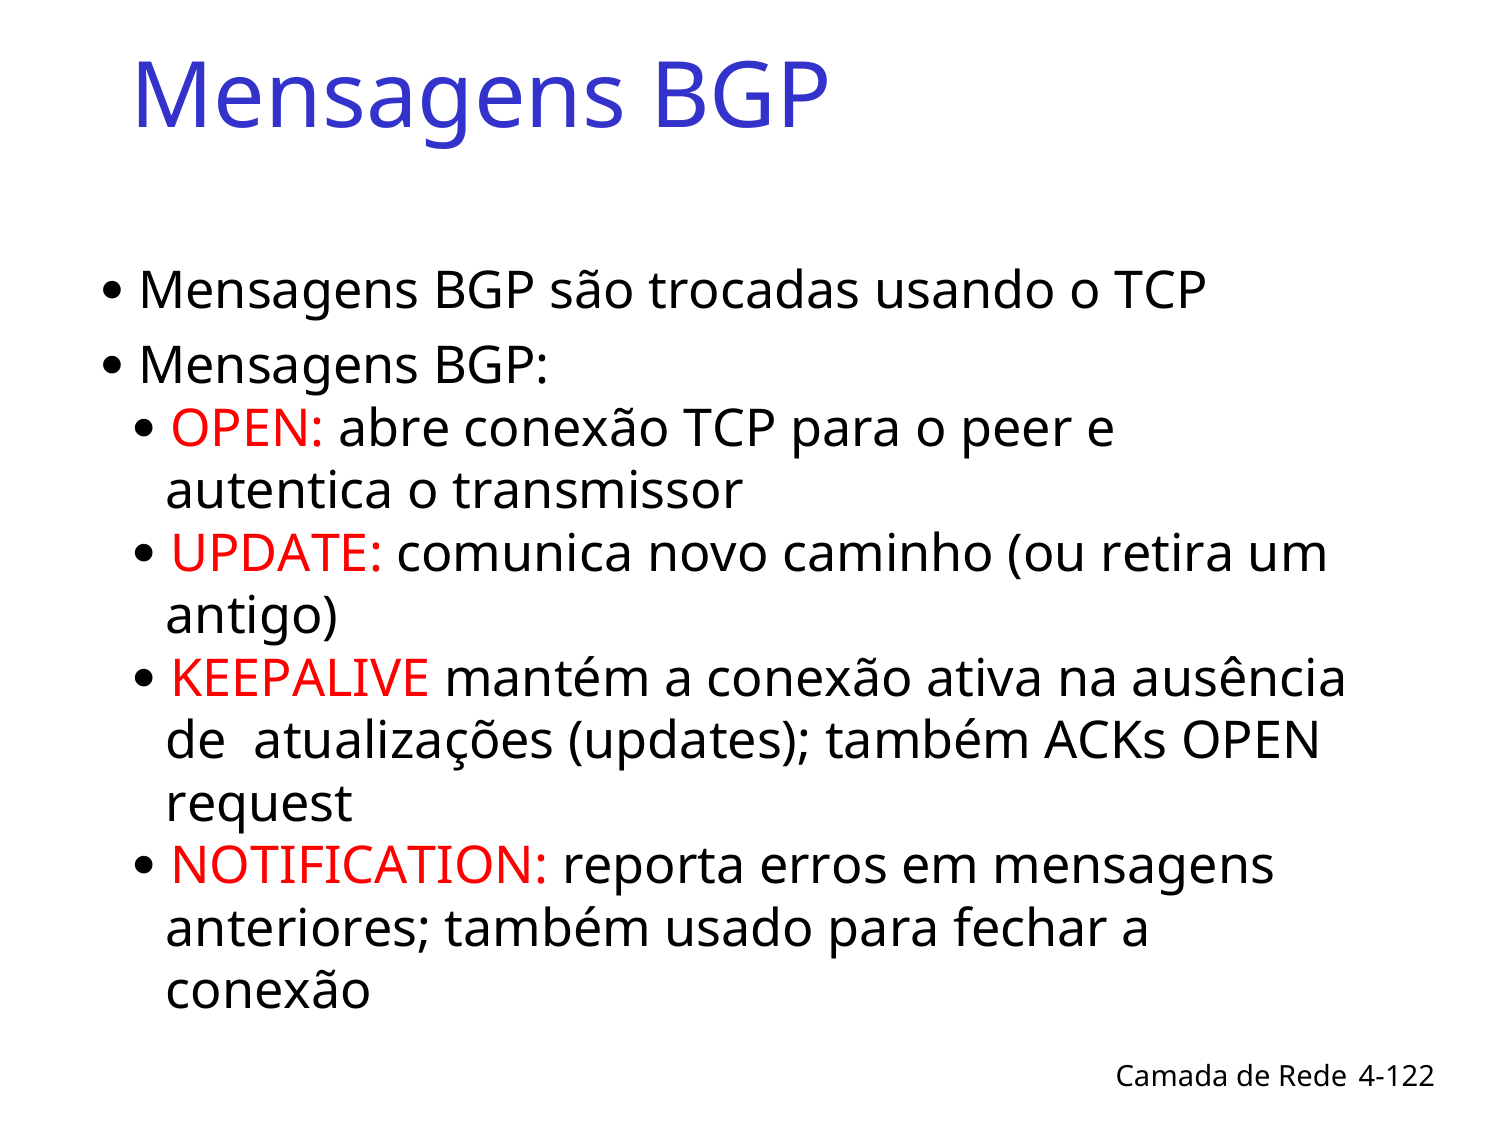

Mensagens BGP
 Mensagens BGP são trocadas usando o TCP
 Mensagens BGP:
 OPEN: abre conexão TCP para o peer e autentica o transmissor
 UPDATE: comunica novo caminho (ou retira um antigo)
 KEEPALIVE mantém a conexão ativa na ausência de atualizações (updates); também ACKs OPEN request
 NOTIFICATION: reporta erros em mensagens anteriores; também usado para fechar a conexão
Camada de Rede